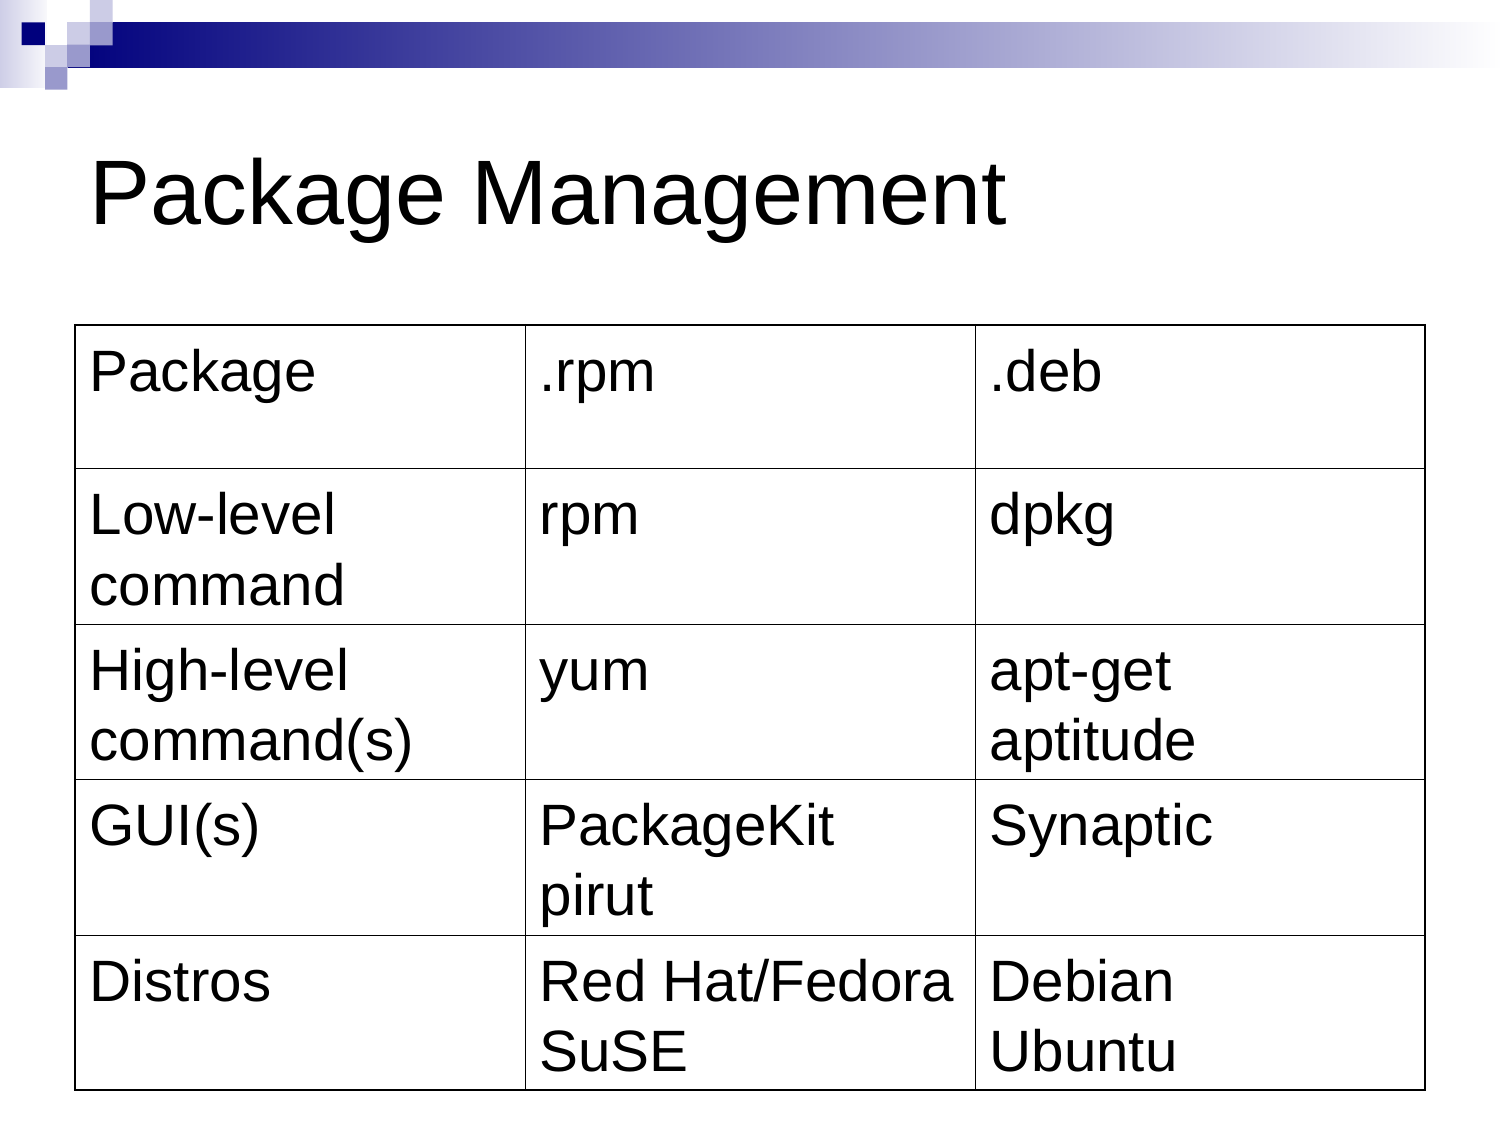

# Package Management
| Package | .rpm | .deb |
| --- | --- | --- |
| Low-level command | rpm | dpkg |
| High-level command(s) | yum | apt-get aptitude |
| GUI(s) | PackageKit pirut | Synaptic |
| Distros | Red Hat/Fedora SuSE | Debian Ubuntu |